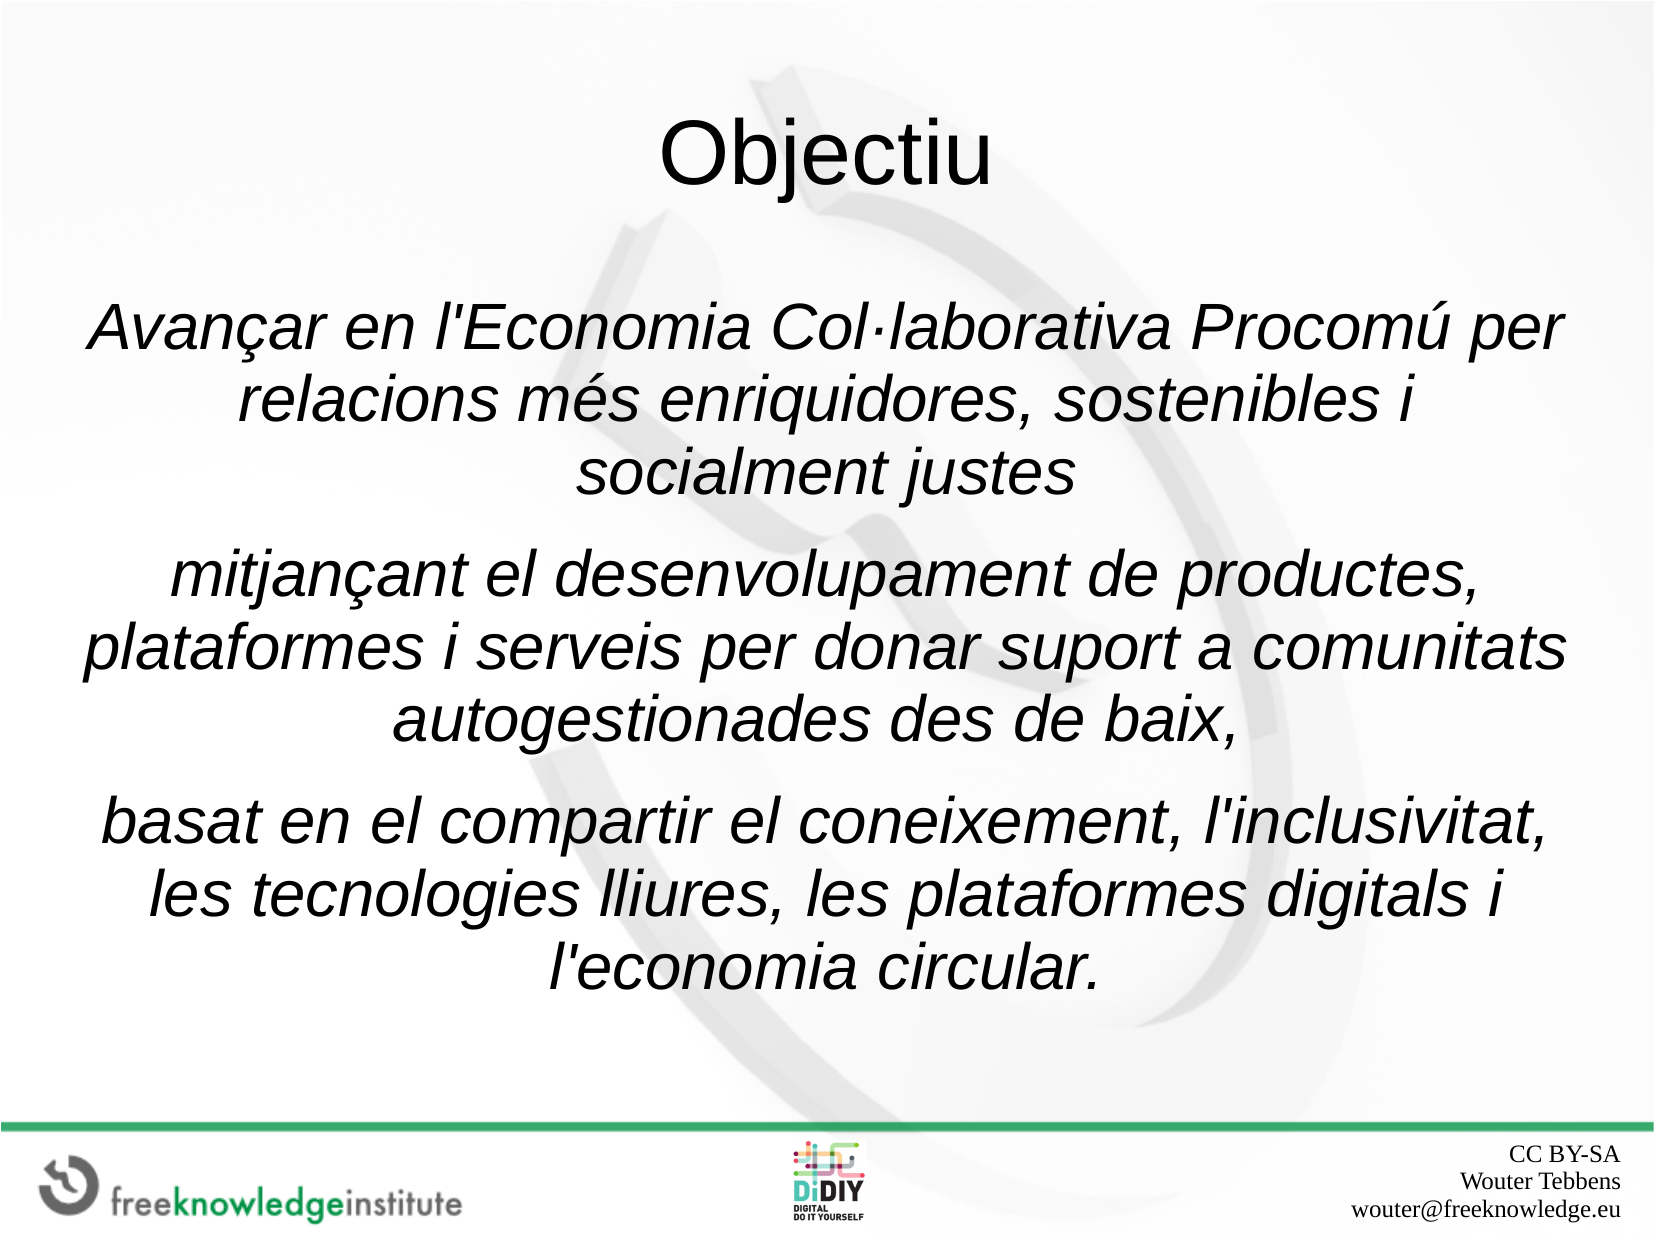

# Objectiu
Avançar en l'Economia Col·laborativa Procomú per relacions més enriquidores, sostenibles i socialment justes
mitjançant el desenvolupament de productes, plataformes i serveis per donar suport a comunitats autogestionades des de baix,
basat en el compartir el coneixement, l'inclusivitat, les tecnologies lliures, les plataformes digitals i l'economia circular.